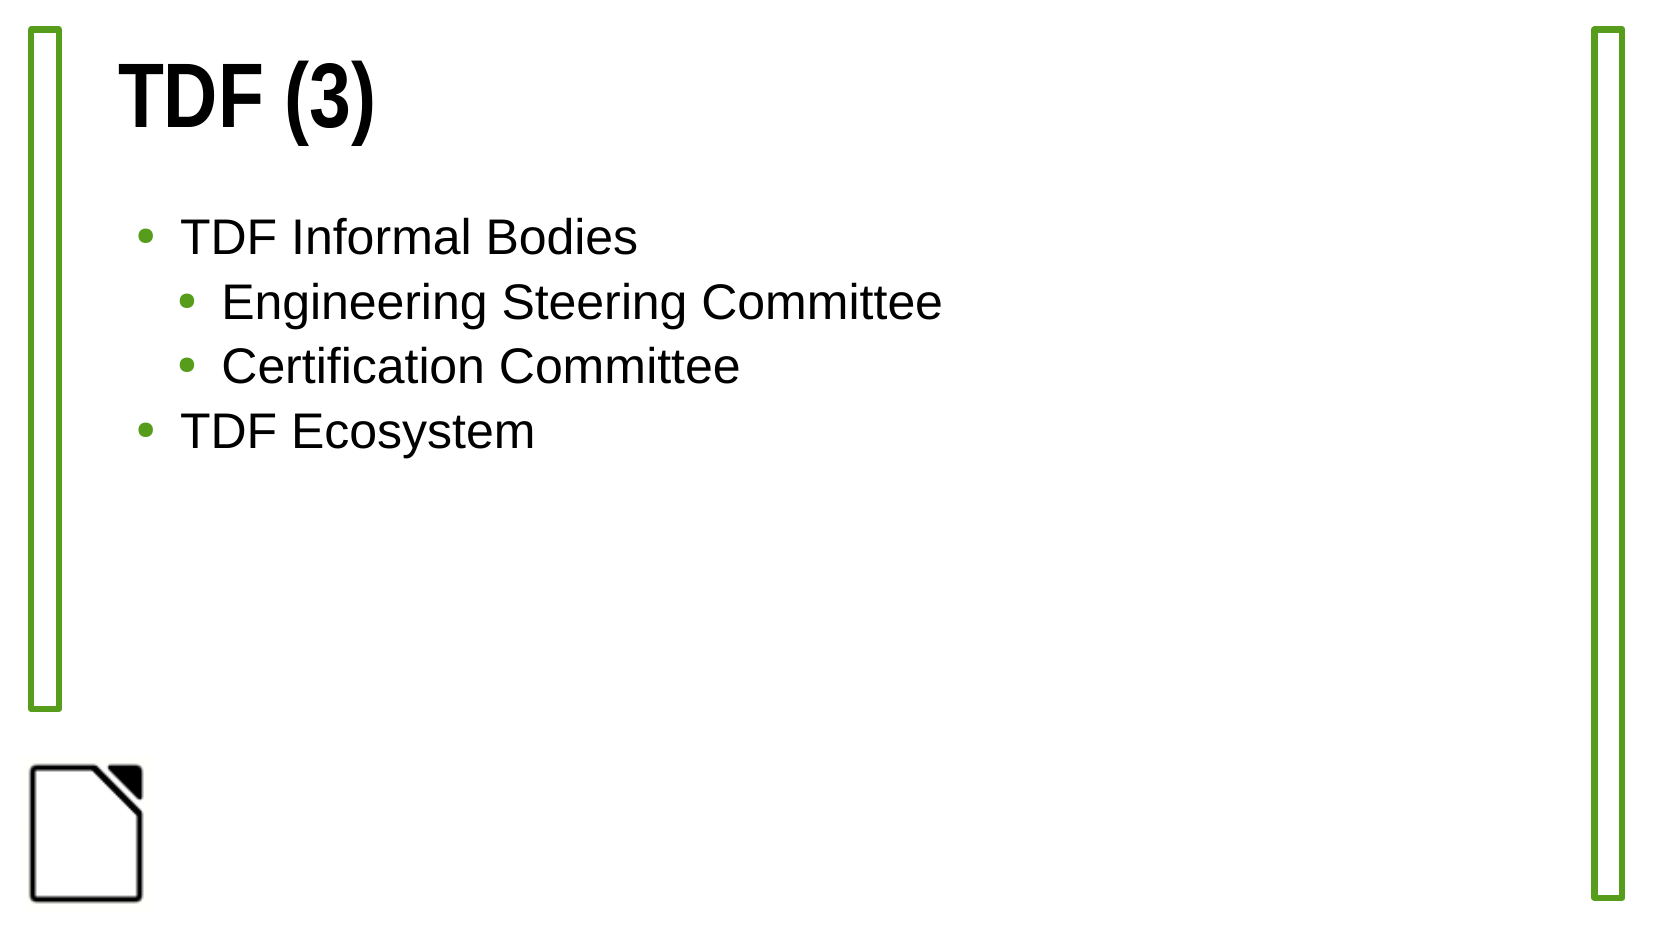

# TDF (3)
TDF Informal Bodies
Engineering Steering Committee
Certification Committee
TDF Ecosystem